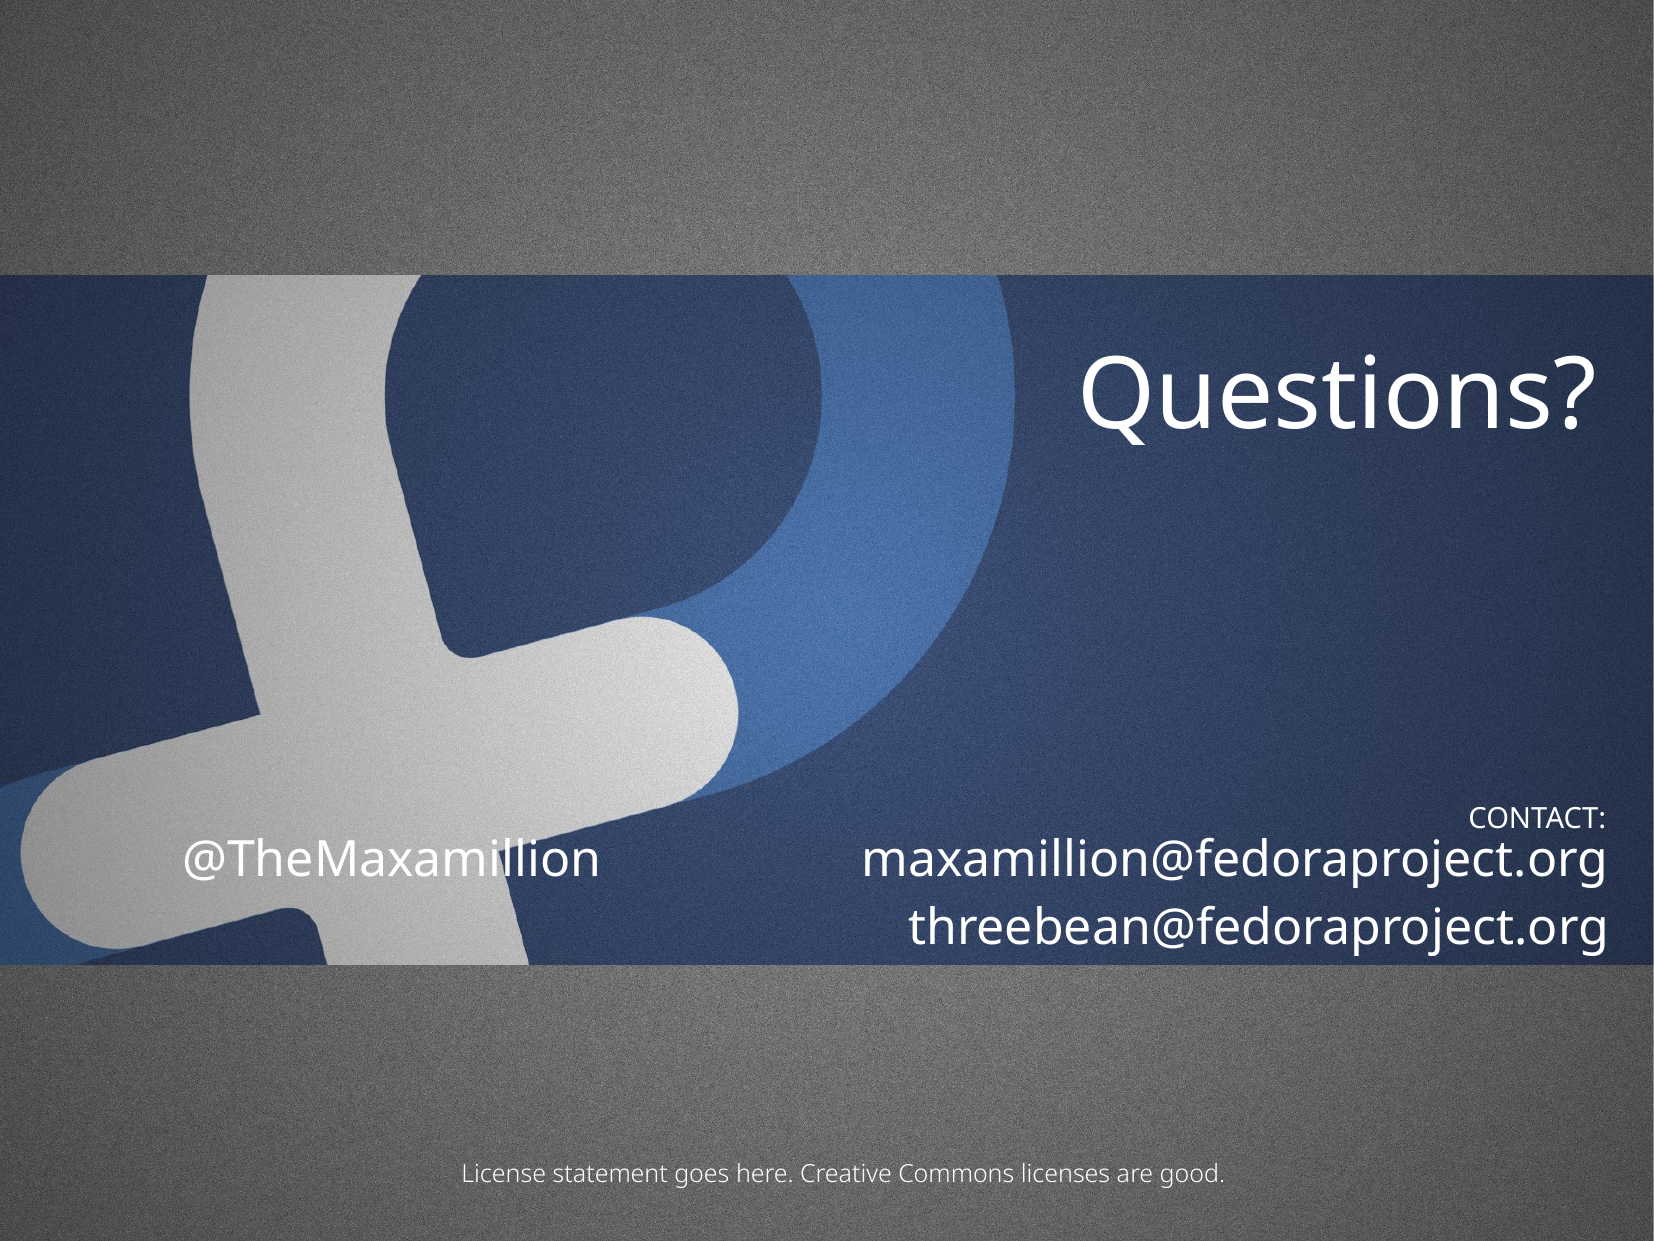

# Questions?
CONTACT:
@TheMaxamillion maxamillion@fedoraproject.org
threebean@fedoraproject.org
License statement goes here. Creative Commons licenses are good.